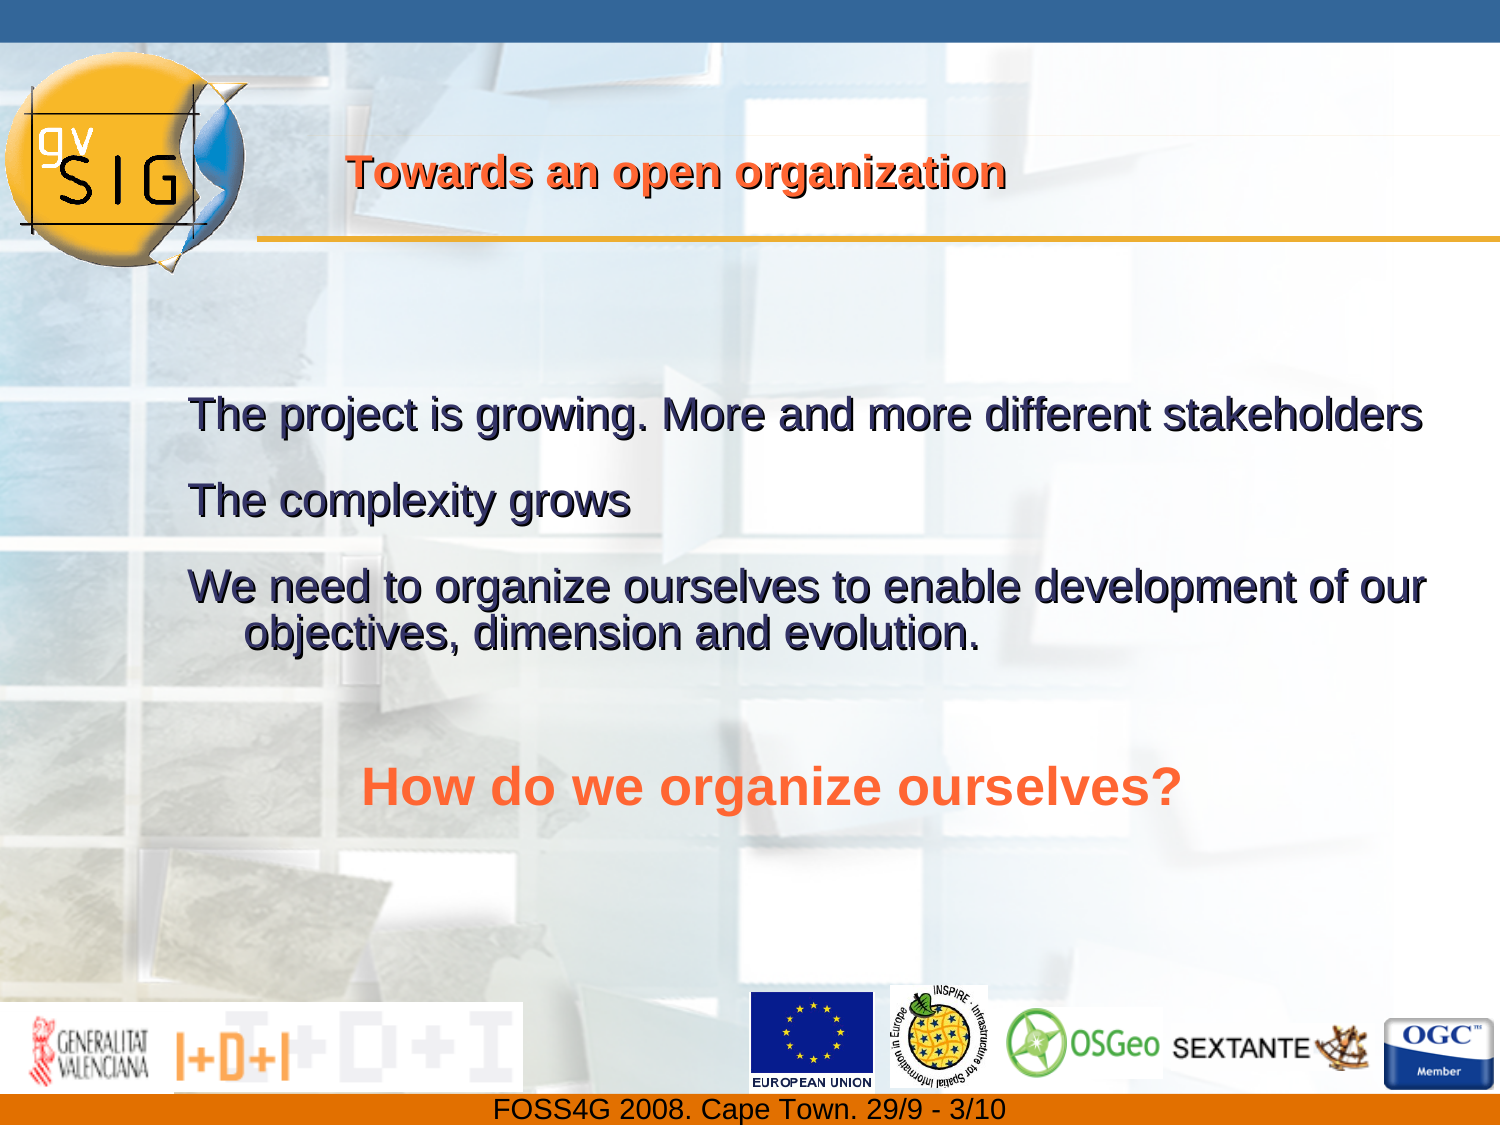

Towards an open organization
# The project is growing. More and more different stakeholders
The complexity grows
We need to organize ourselves to enable development of our objectives, dimension and evolution.
How do we organize ourselves?